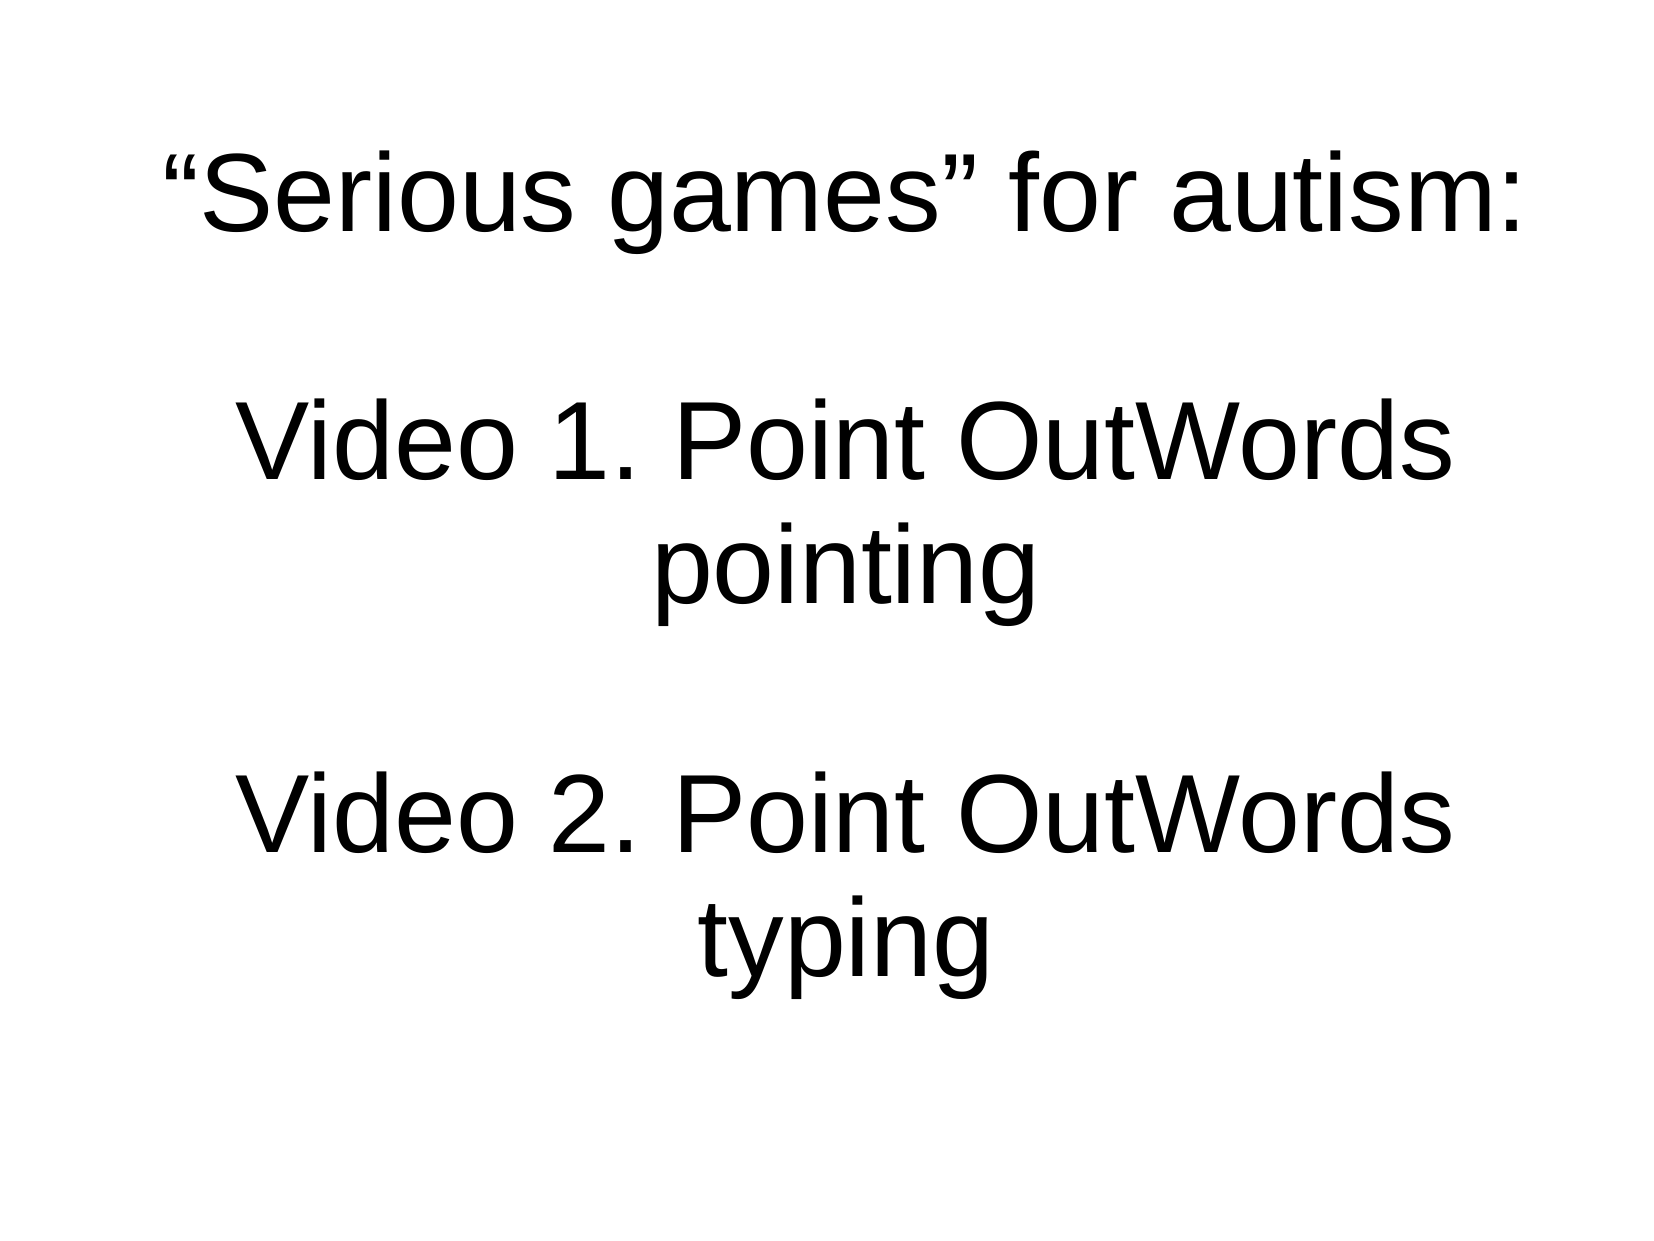

# “Serious games” for autism: Video 1. Point OutWords pointing Video 2. Point OutWords typing